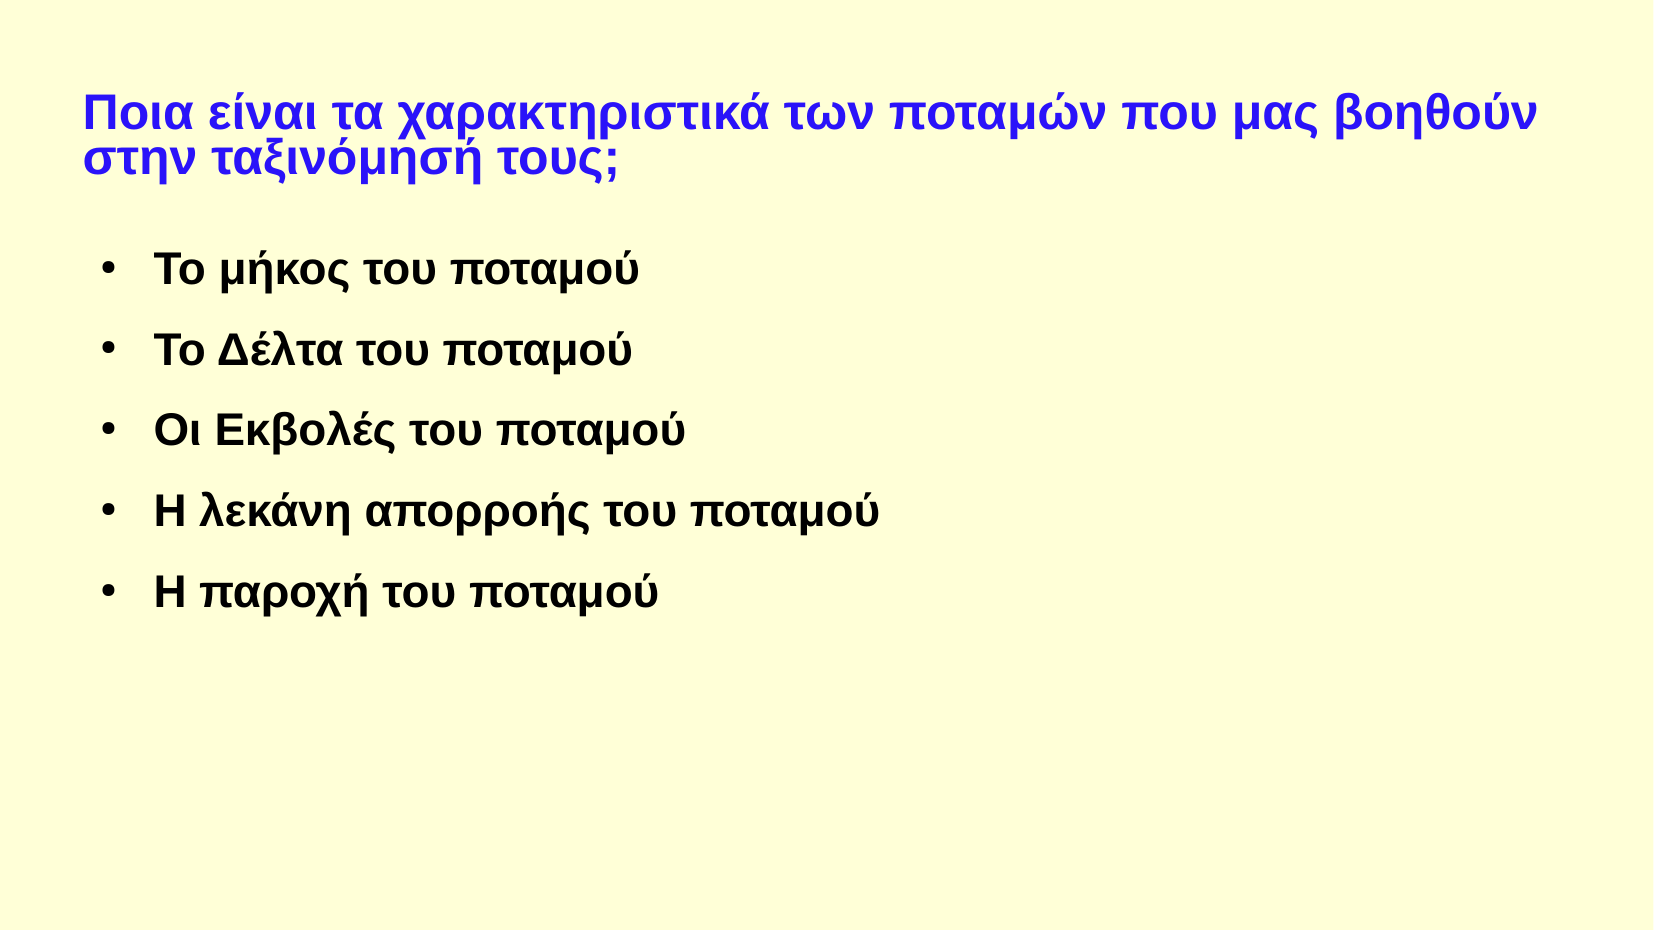

# Ποια είναι τα χαρακτηριστικά των ποταμών που μας βοηθούν στην ταξινόμησή τους;
Το μήκος του ποταμού
Το Δέλτα του ποταμού
Οι Εκβολές του ποταμού
Η λεκάνη απορροής του ποταμού
Η παροχή του ποταμού